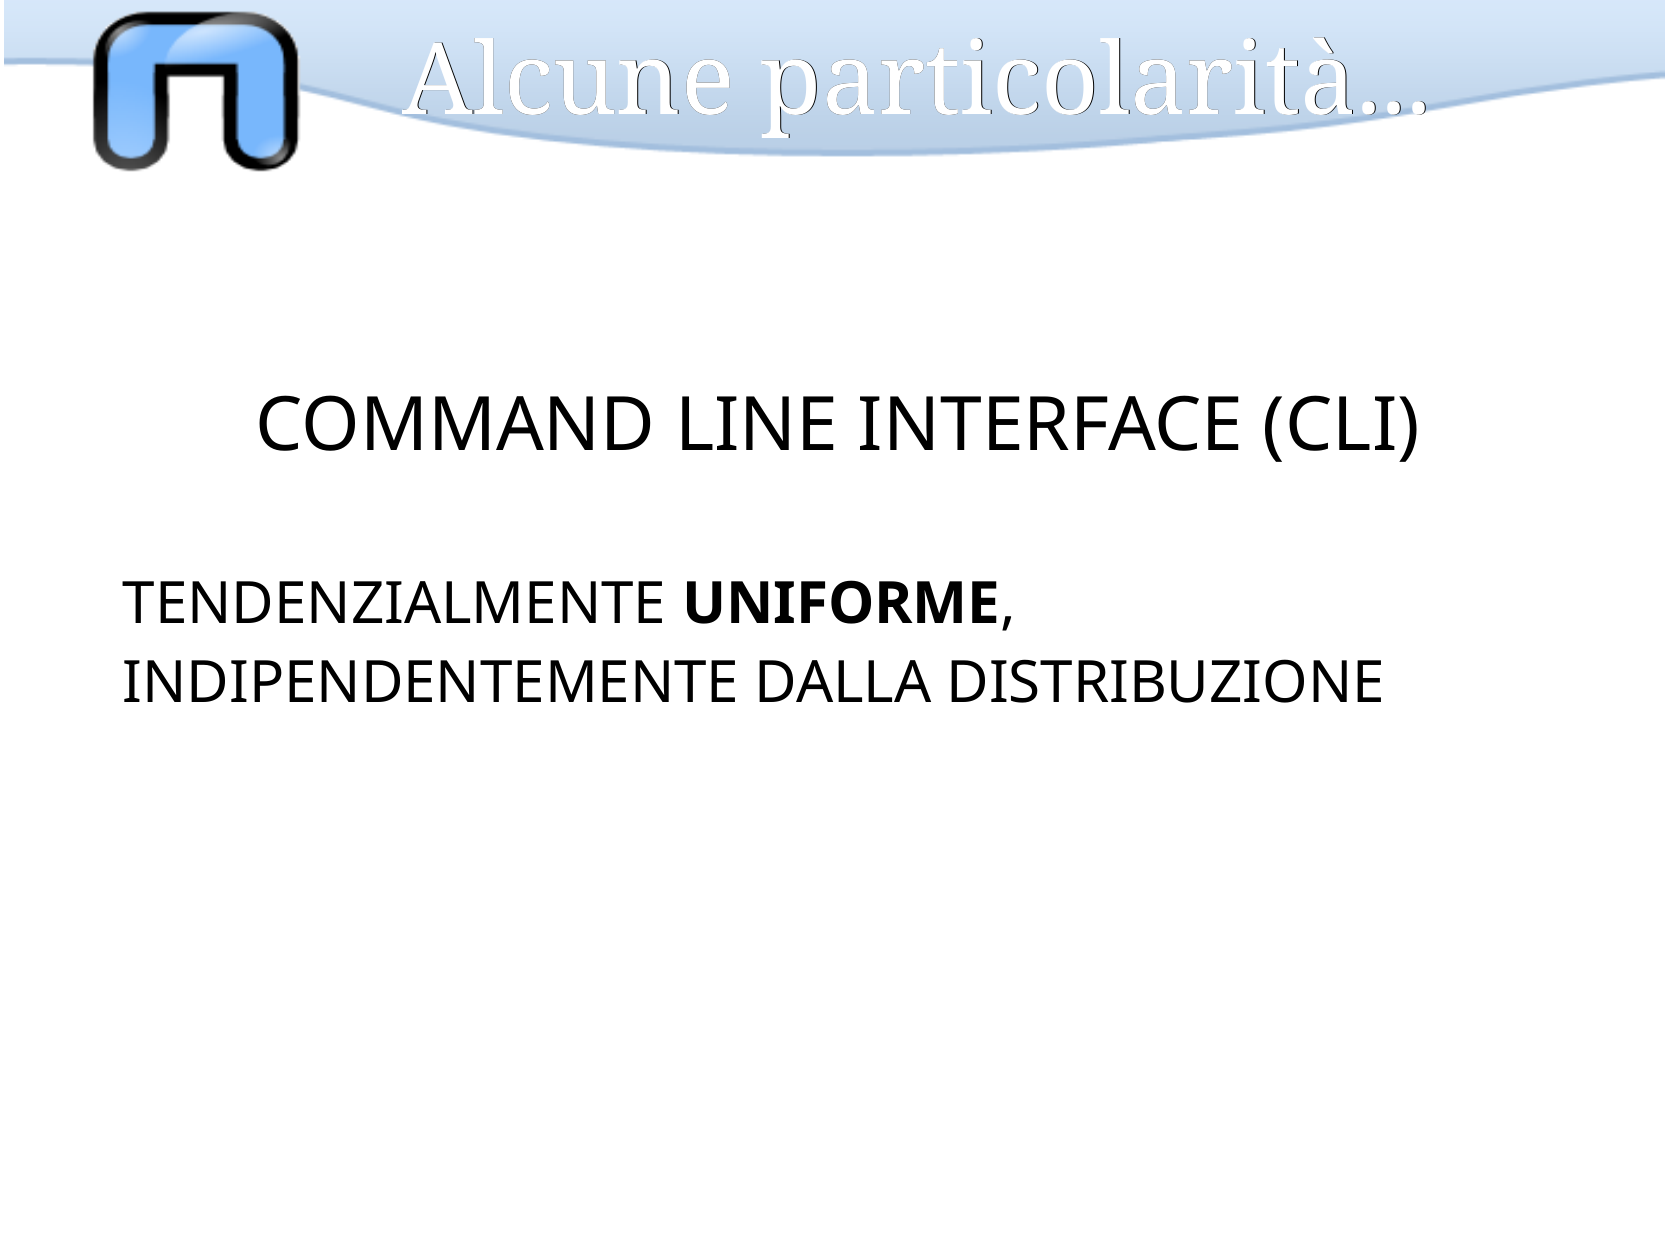

Alcune particolarità...
# COMMAND LINE INTERFACE (CLI)
TENDENZIALMENTE UNIFORME, INDIPENDENTEMENTE DALLA DISTRIBUZIONE